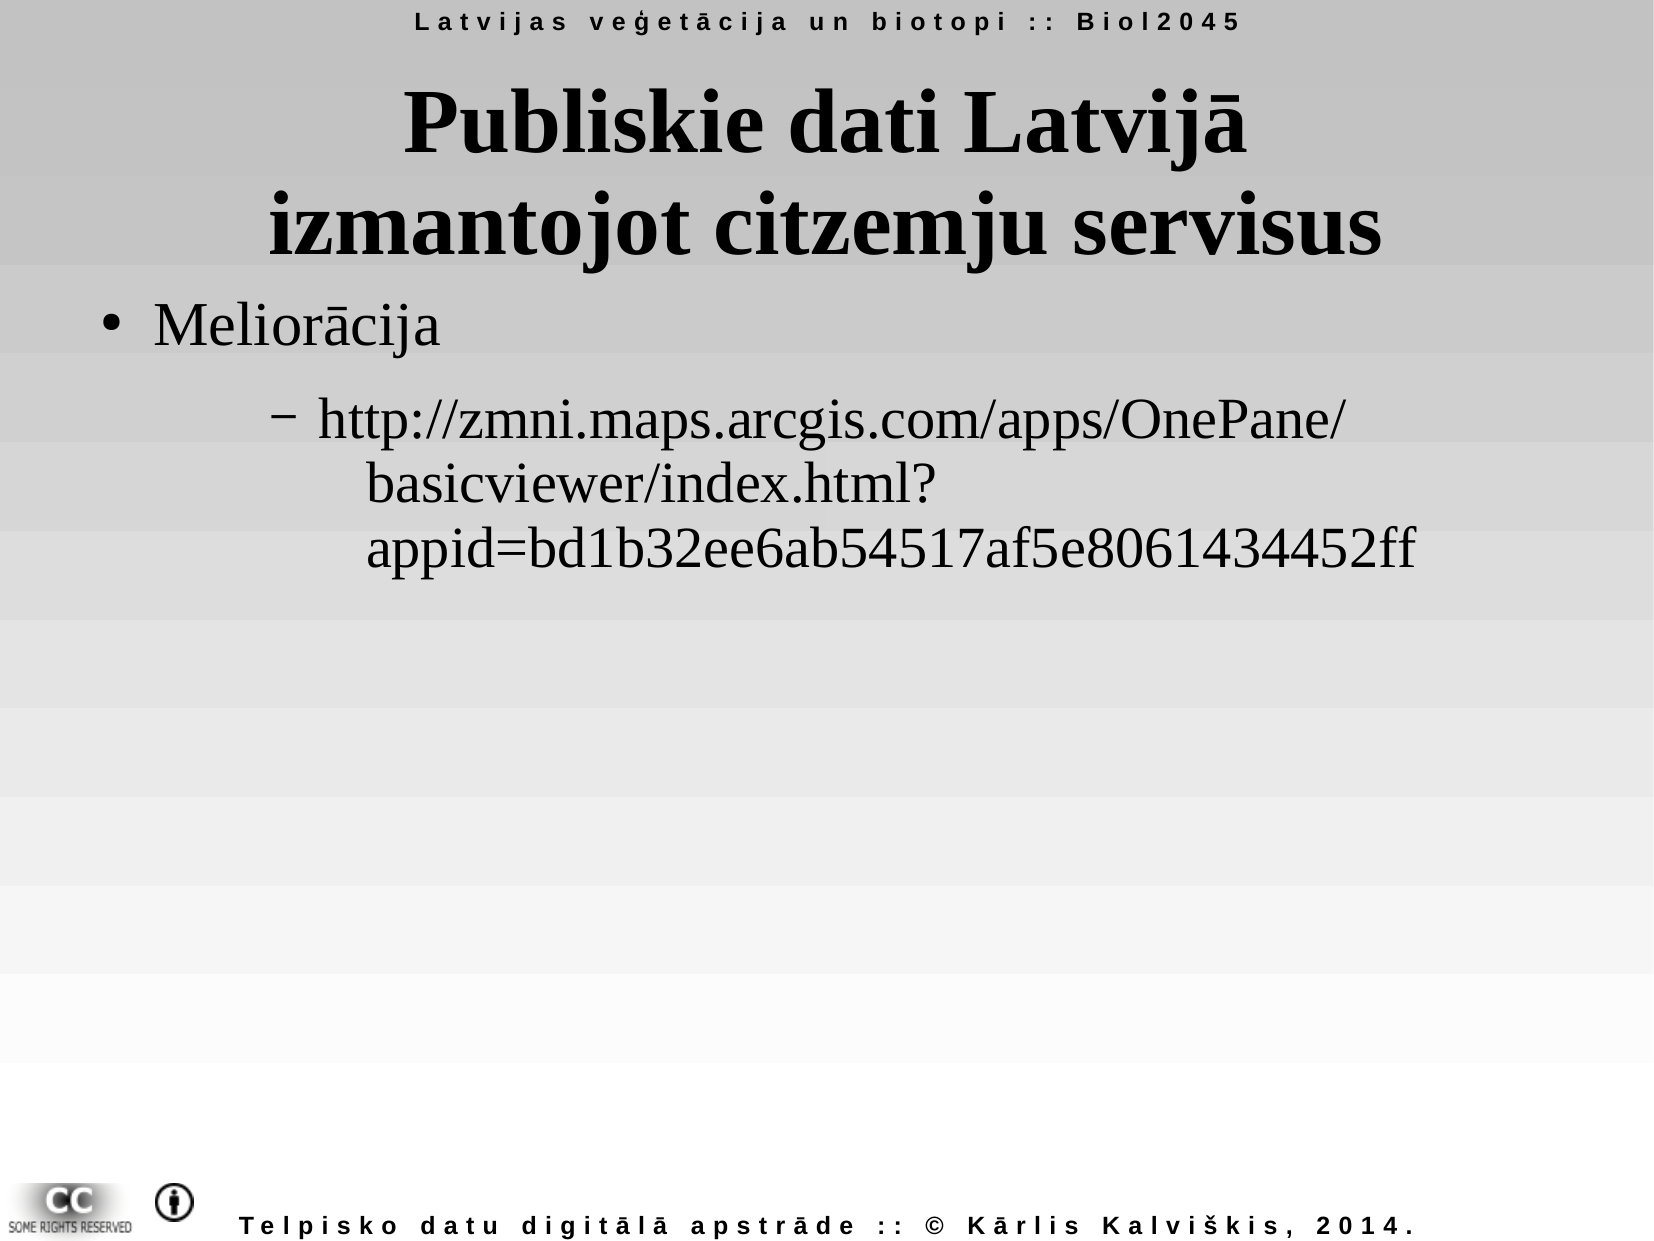

# Publiskie dati Latvijā izmantojot citzemju servisus
Meliorācija
http://zmni.maps.arcgis.com/apps/OnePane/basicviewer/index.html?appid=bd1b32ee6ab54517af5e8061434452ff